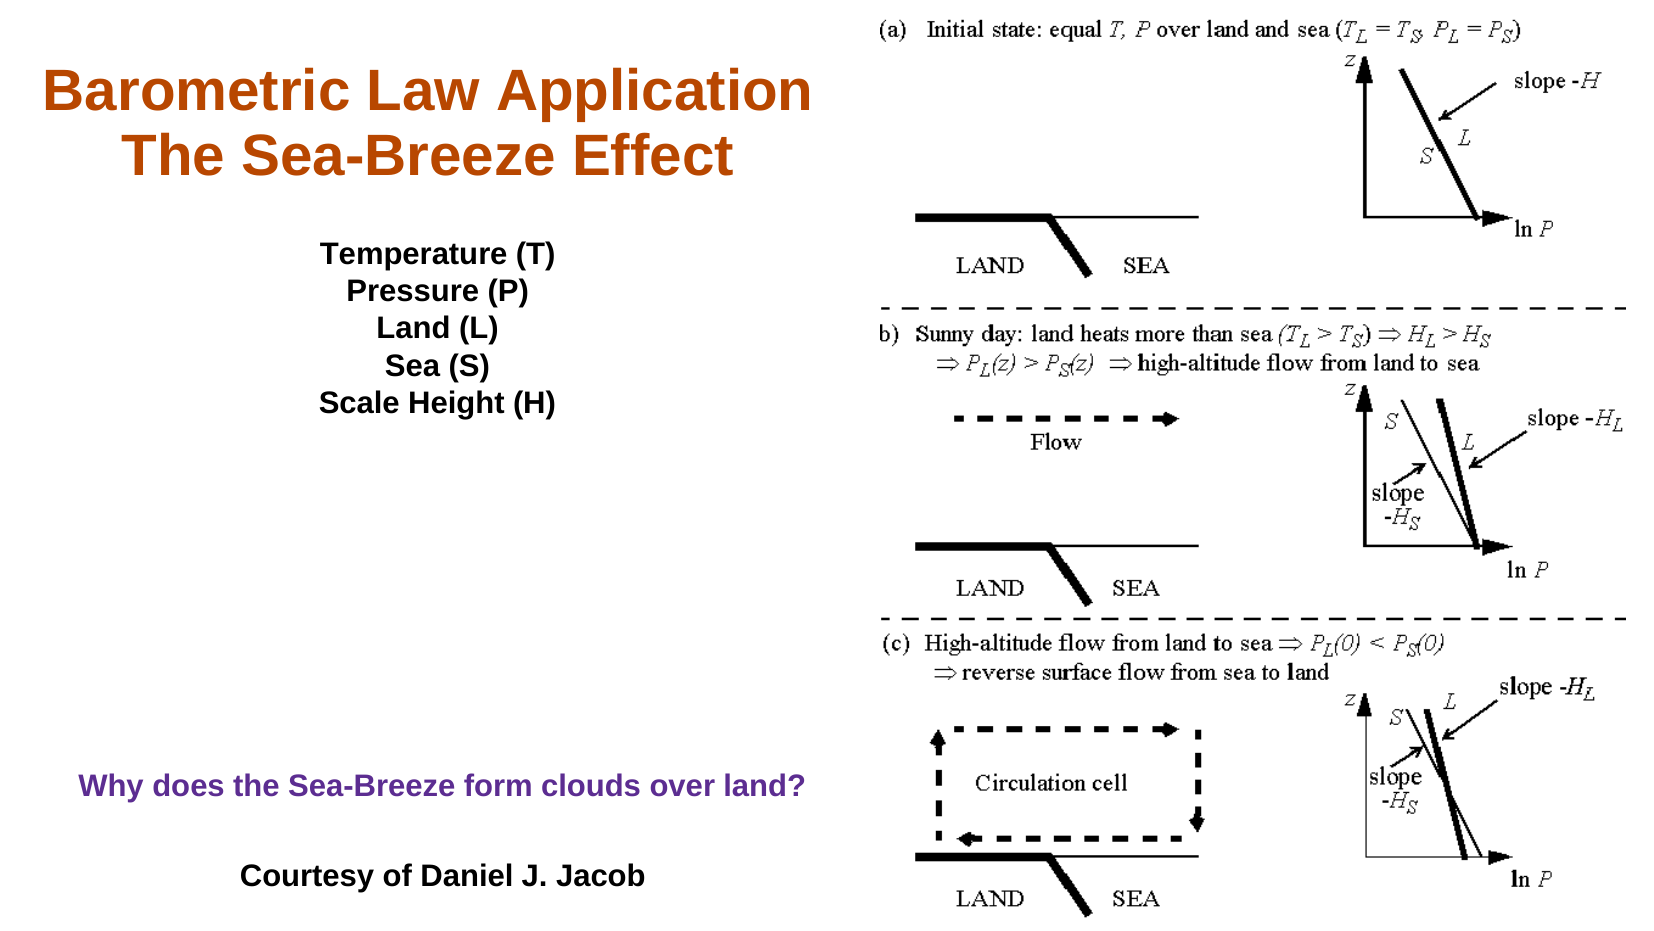

Barometric Law Application
The Sea-Breeze Effect
Temperature (T)
Pressure (P)
Land (L)
Sea (S)
Scale Height (H)
Why does the Sea-Breeze form clouds over land?
Courtesy of Daniel J. Jacob